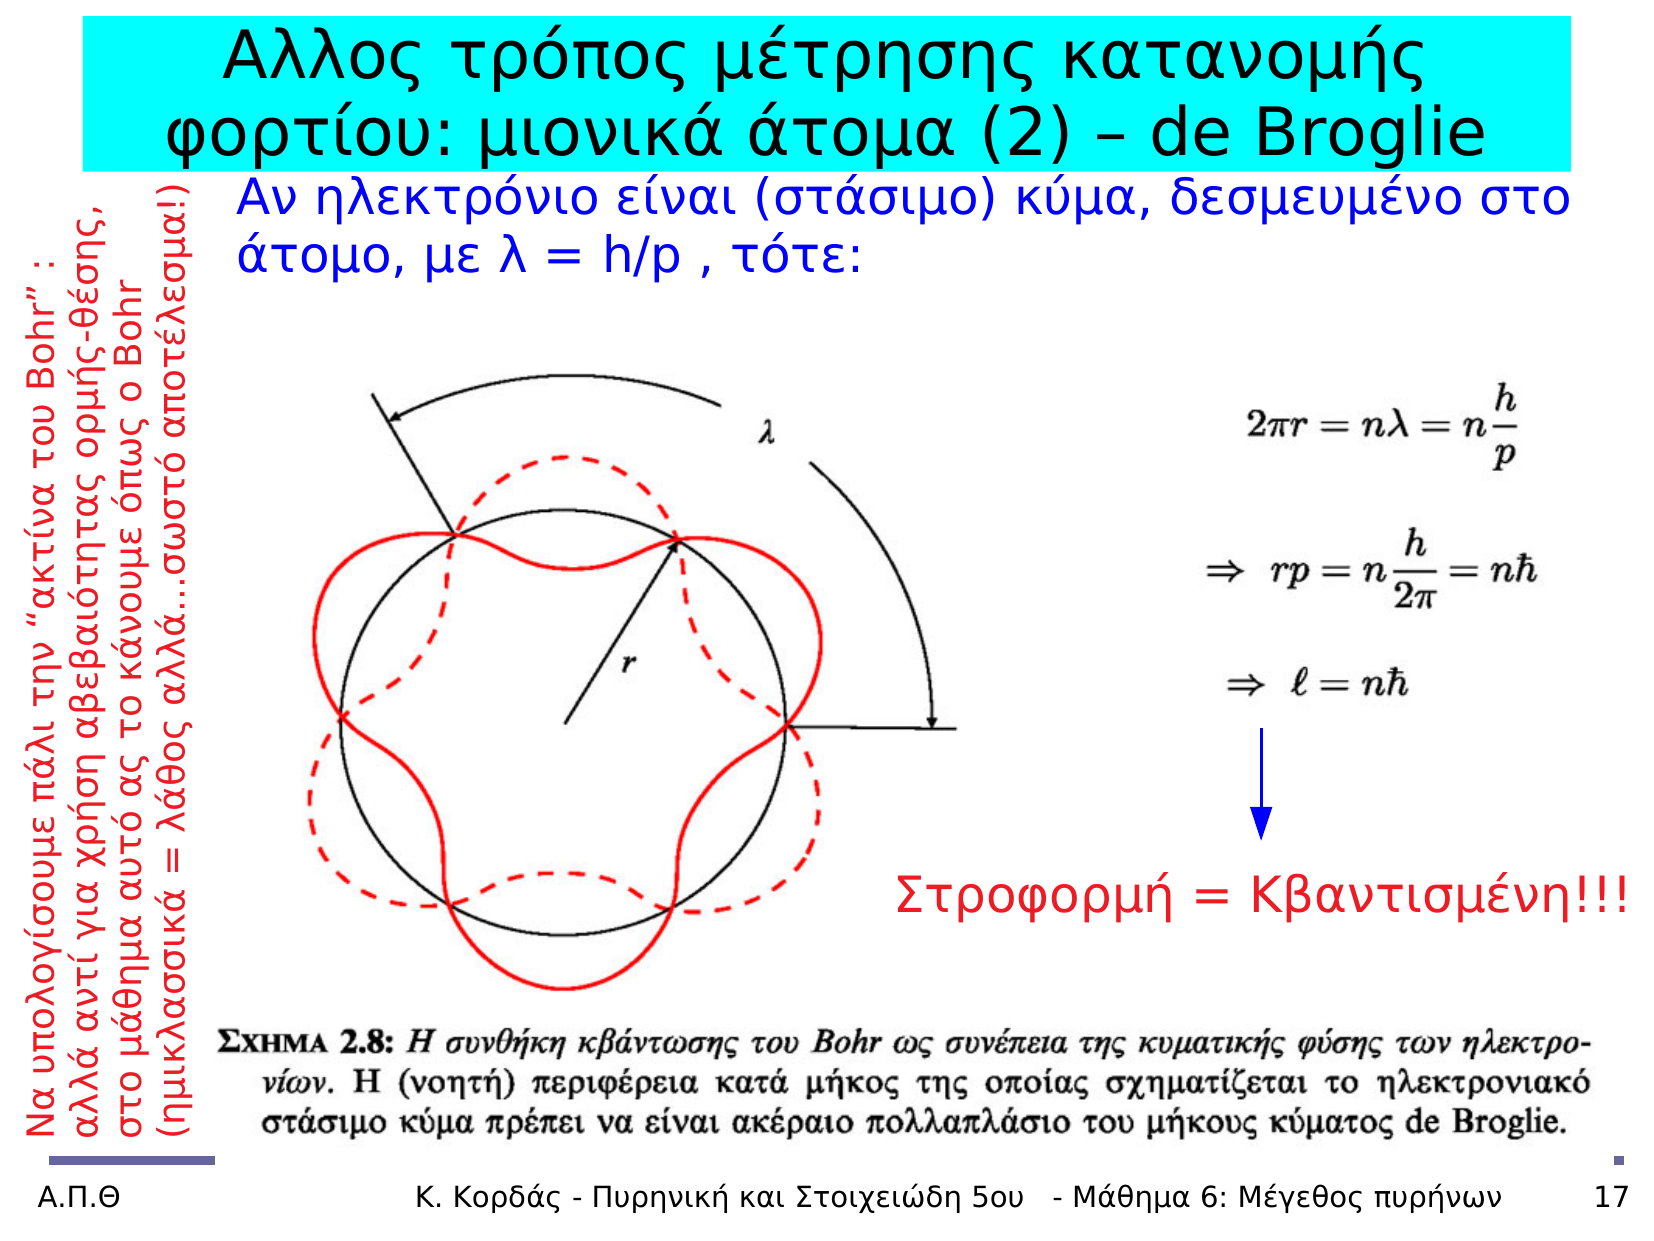

# Αλλος τρόπος μέτρησης κατανομής φορτίου: μιονικά άτομα (2) – de Broglie
Αν ηλεκτρόνιο είναι (στάσιμο) κύμα, δεσμευμένο στο άτομο, με λ = h/p , τότε:
Να υπολογίσουμε πάλι την “ακτίνα του Bohr” :
αλλά αντί για χρήση αβεβαιότητας ορμής-θέσης,
στο μάθημα αυτό ας το κάνουμε όπως ο Bohr
(ημικλασσικά = λάθος αλλά...σωστό αποτέλεσμα!)
Στροφορμή = Κβαντισμένη!!!
Α.Π.Θ
Κ. Κορδάς - Πυρηνική και Στοιχειώδη 5ου - Μάθημα 6: Mέγεθος πυρήνων
17